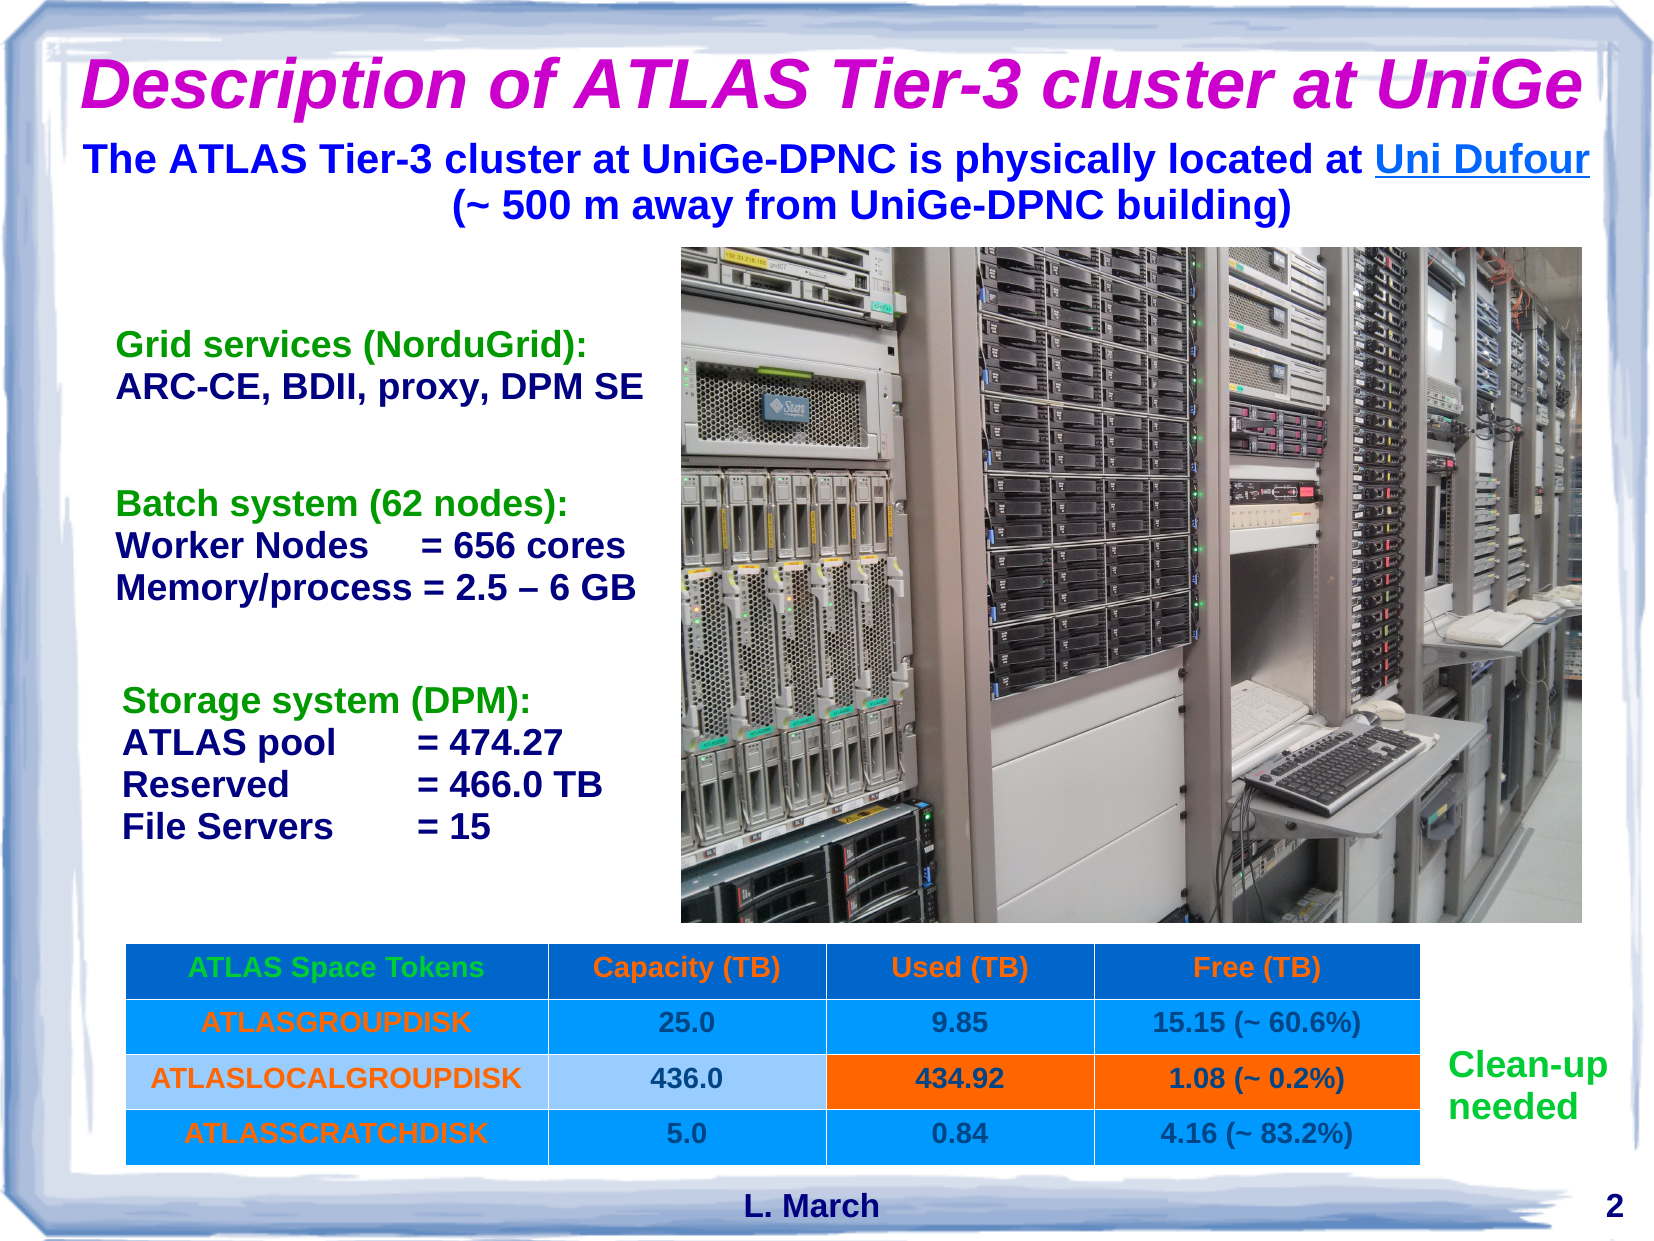

# Description of ATLAS Tier-3 cluster at UniGe
The ATLAS Tier-3 cluster at UniGe-DPNC is physically located at Uni Dufour					(~ 500 m away from UniGe-DPNC building)
Grid services (NorduGrid): ARC-CE, BDII, proxy, DPM SE
Batch system (62 nodes): Worker Nodes 	 = 656 cores Memory/process = 2.5 – 6 GB
Storage system (DPM): ATLAS pool 	= 474.27 Reserved 	 	= 466.0 TB File Servers 	= 15
| ATLAS Space Tokens | Capacity (TB) | Used (TB) | Free (TB) |
| --- | --- | --- | --- |
| ATLASGROUPDISK | 25.0 | 9.85 | 15.15 (~ 60.6%) |
| ATLASLOCALGROUPDISK | 436.0 | 434.92 | 1.08 (~ 0.2%) |
| ATLASSCRATCHDISK | 5.0 | 0.84 | 4.16 (~ 83.2%) |
Clean-up needed
L. March
2